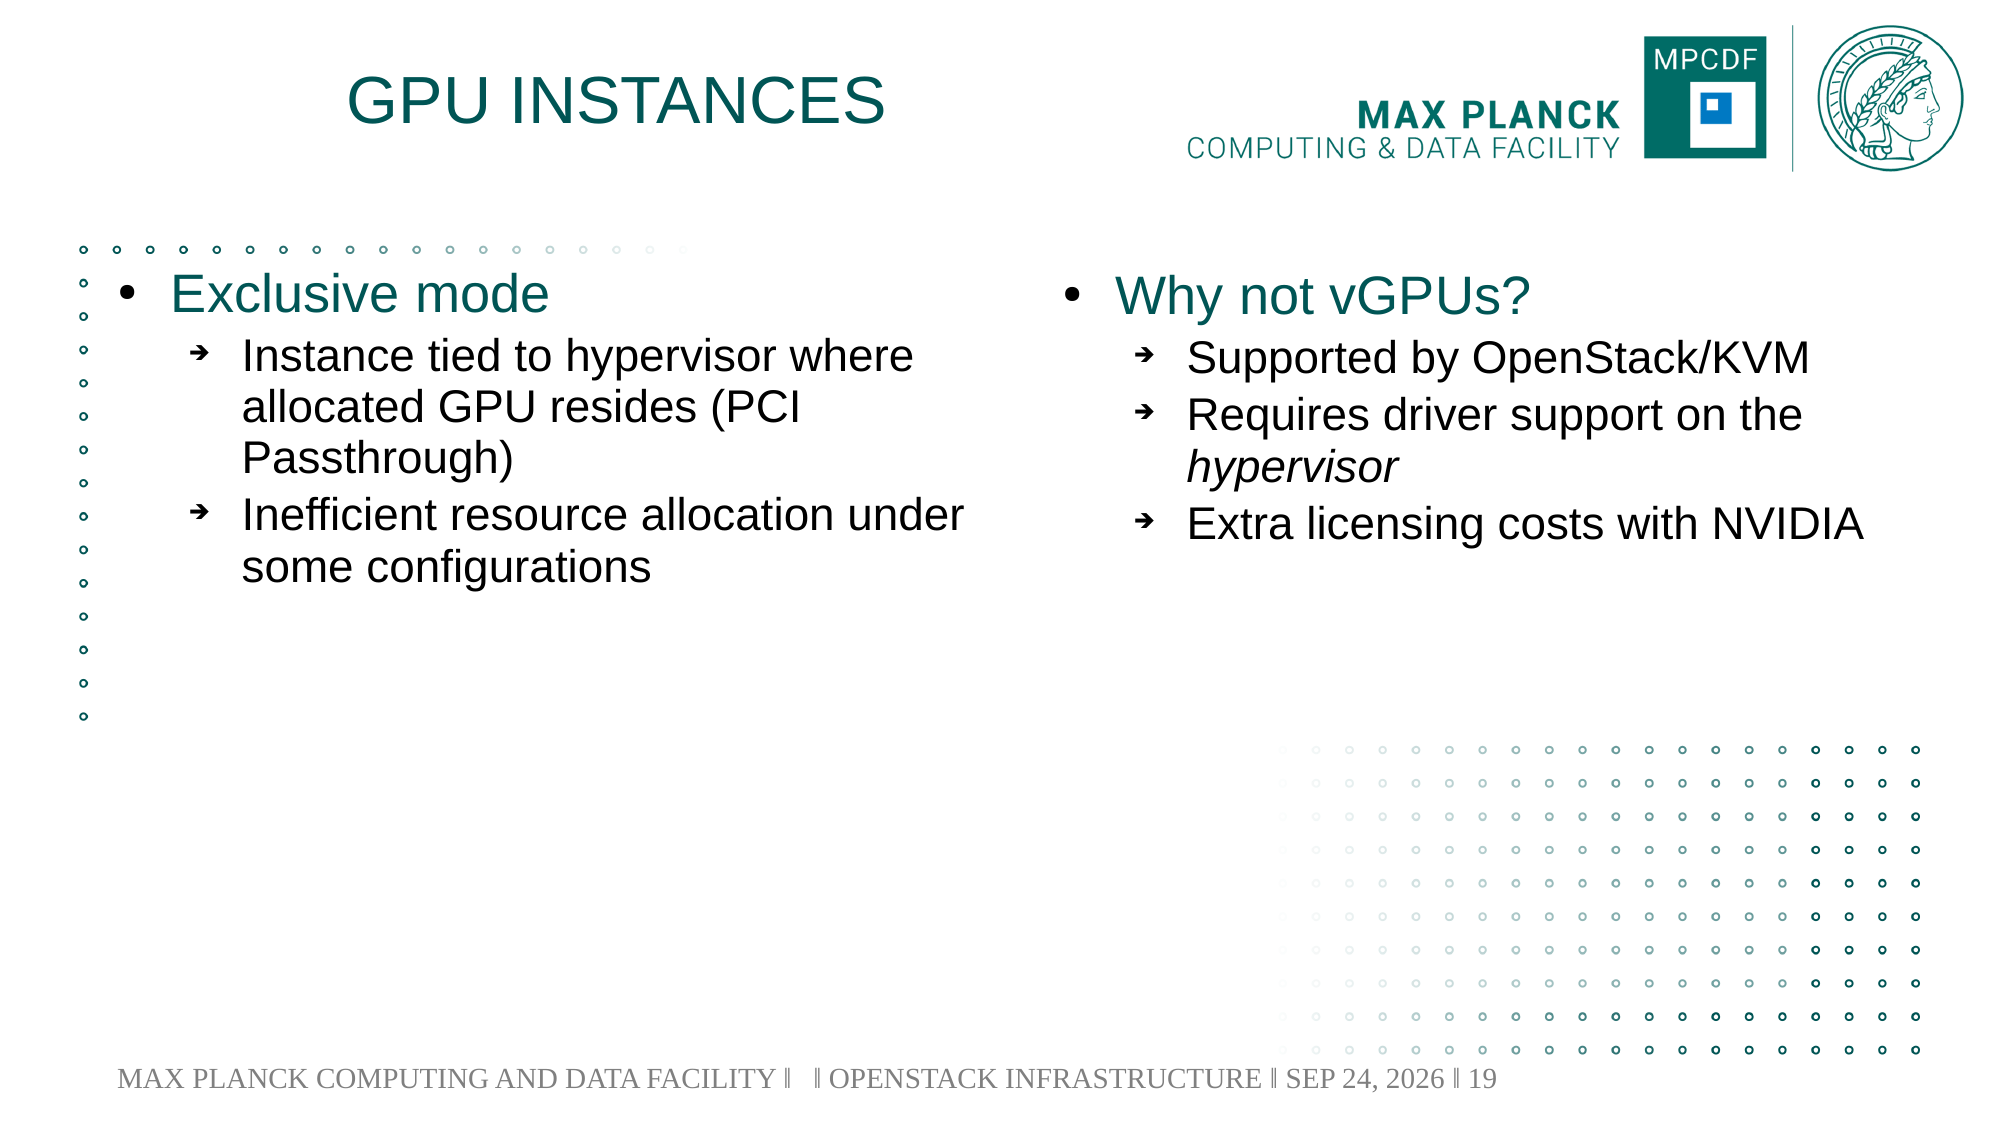

# Gpu instances
Exclusive mode
Instance tied to hypervisor where allocated GPU resides (PCI Passthrough)
Inefficient resource allocation under some configurations
Why not vGPUs?
Supported by OpenStack/KVM
Requires driver support on the hypervisor
Extra licensing costs with NVIDIA
OpenStack Infrastructure